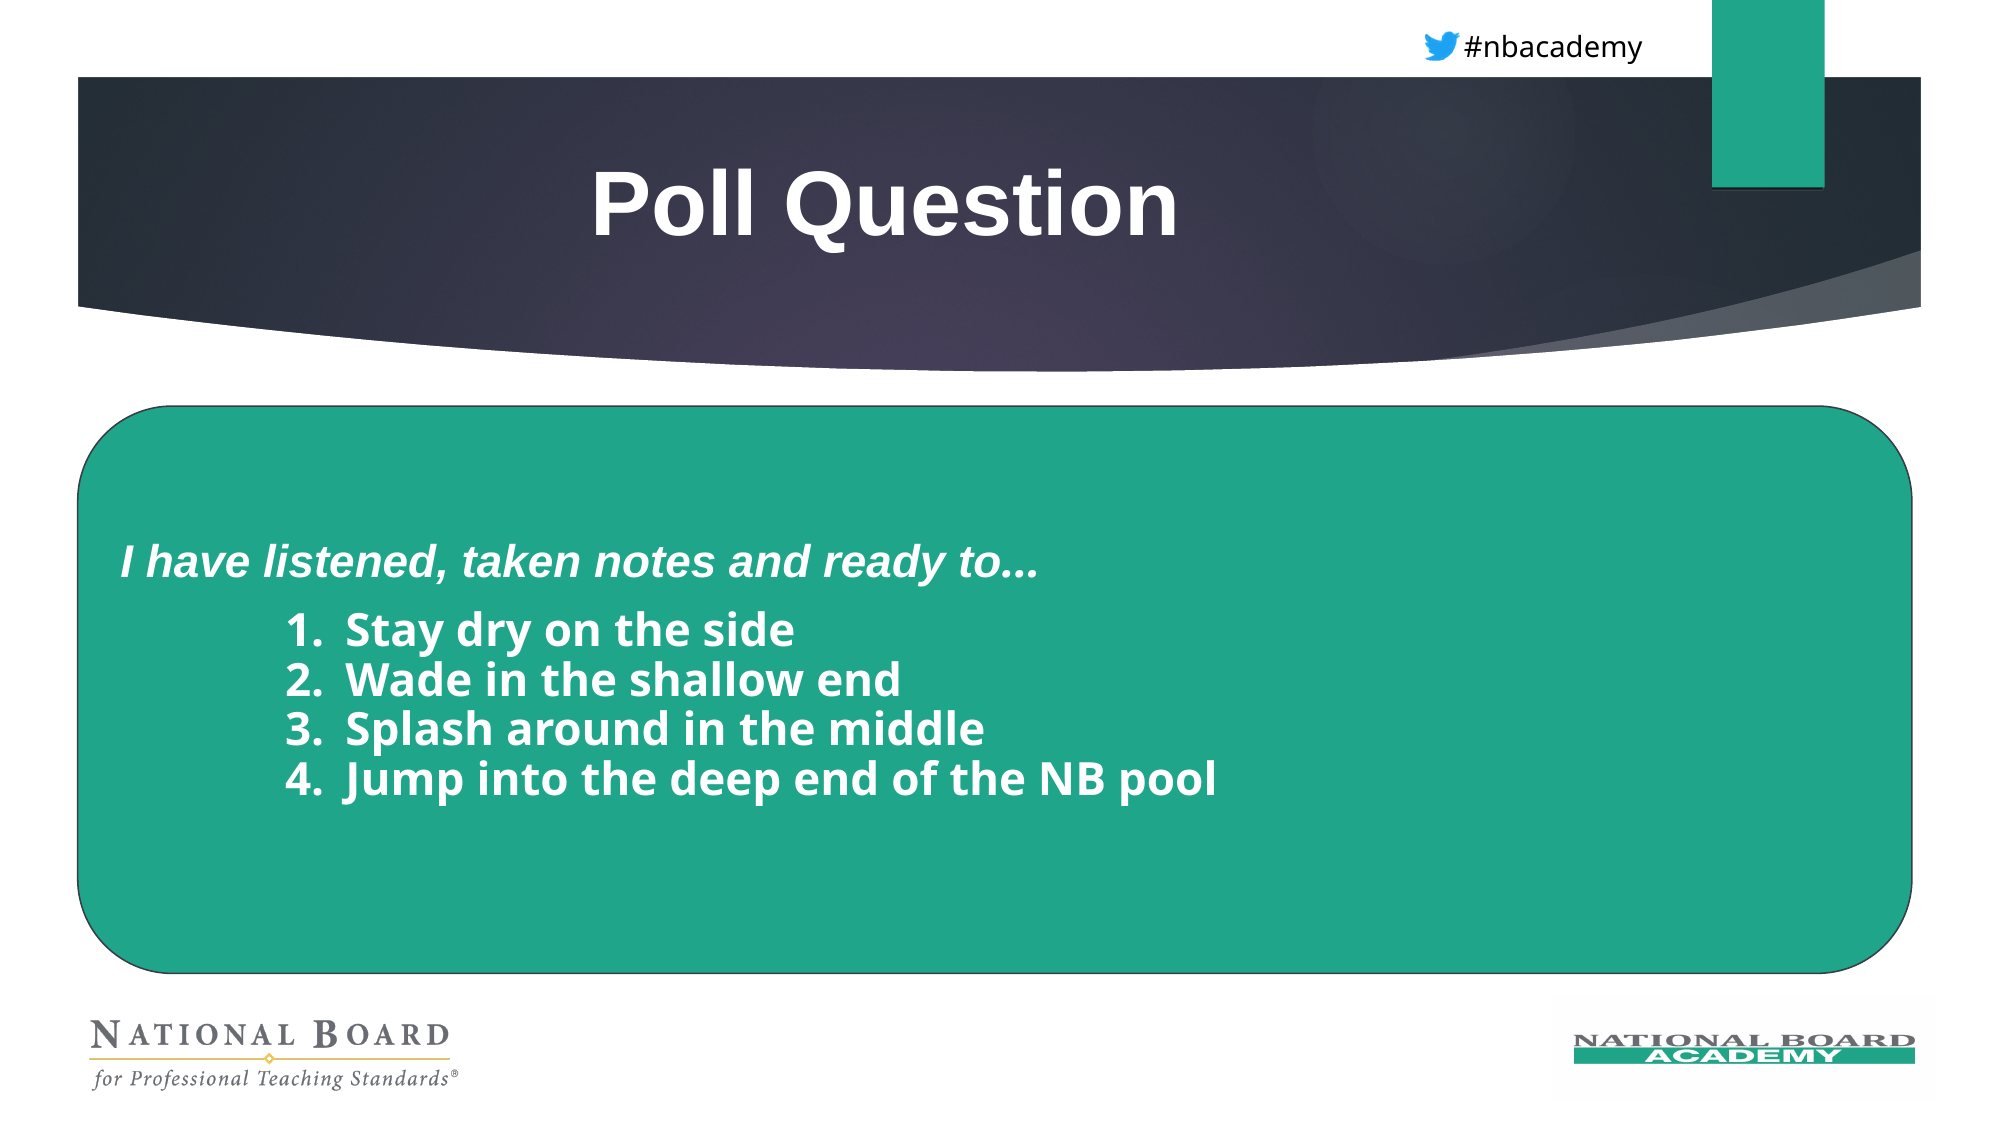

Poll Question
I have listened, taken notes and ready to...
Stay dry on the side
Wade in the shallow end
Splash around in the middle
Jump into the deep end of the NB pool